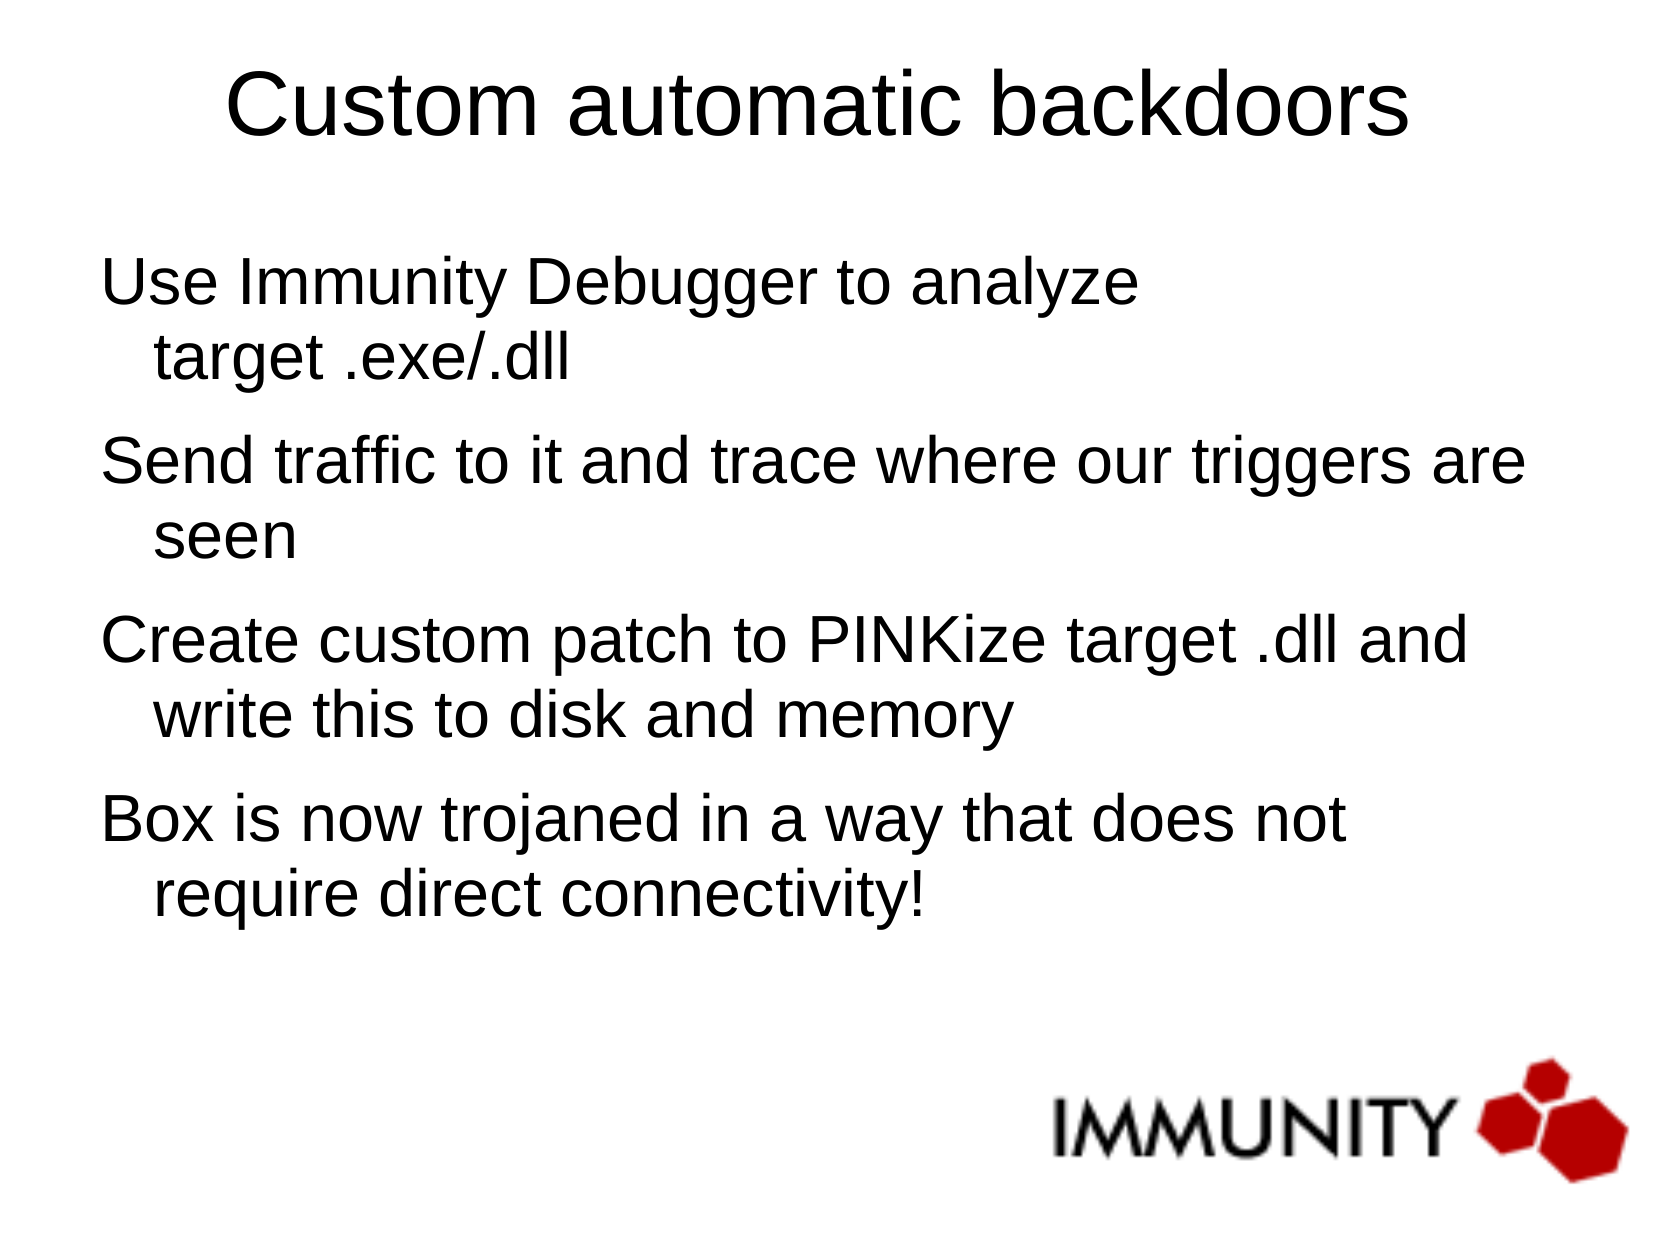

# Custom automatic backdoors
Use Immunity Debugger to analyze target .exe/.dll
Send traffic to it and trace where our triggers are seen
Create custom patch to PINKize target .dll and write this to disk and memory
Box is now trojaned in a way that does not require direct connectivity!